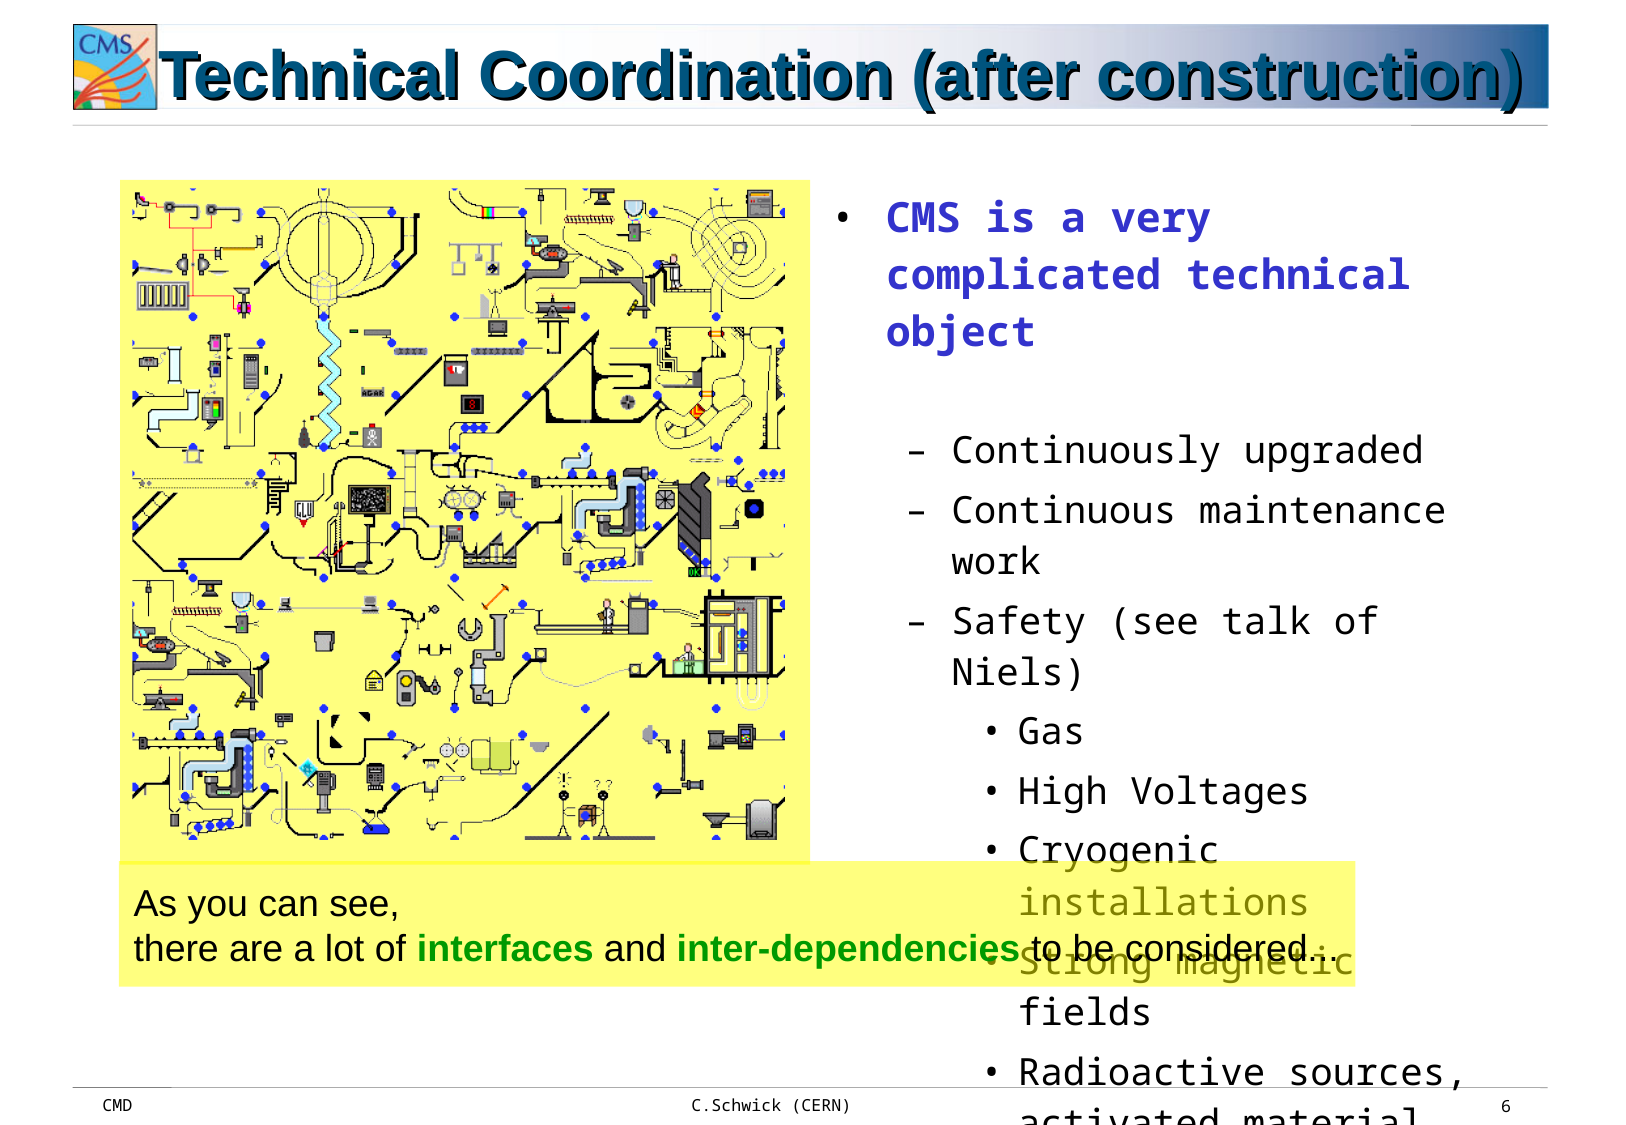

# Technical Coordination (after construction)
CMS is a very complicated technical object
Continuously upgraded
Continuous maintenance work
Safety (see talk of Niels)
Gas
High Voltages
Cryogenic installations
Strong magnetic fields
Radioactive sources, activated material, lasers...
Activities on this objects must be coordinated.
As you can see,
there are a lot of interfaces and inter-dependencies to be considered...